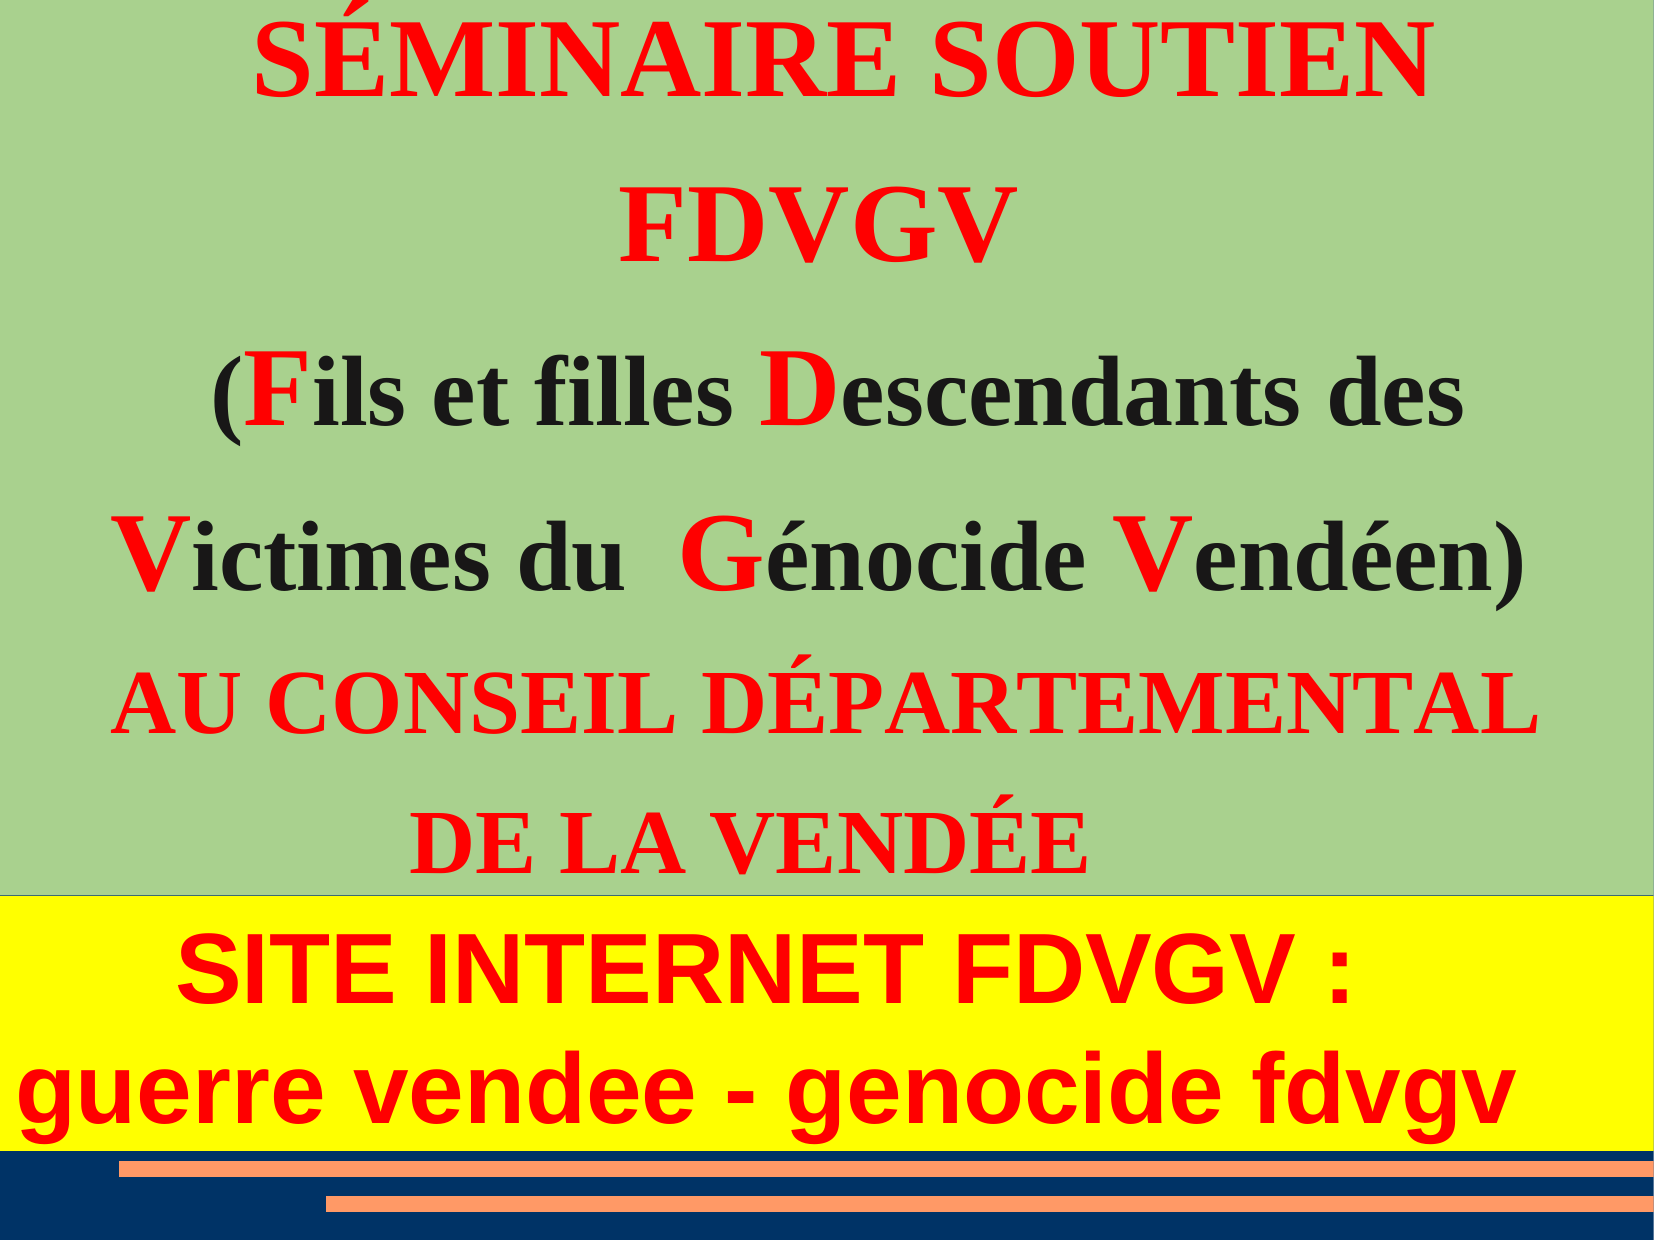

# SÉMINAIRE SOUTIEN
 FDVGV
 (Fils et filles Descendants des
Victimes du Génocide Vendéen)
AU CONSEIL DÉPARTEMENTAL
 DE LA VENDÉE
SITE INTERNET FDVGV :
guerre vendee - genocide fdvgv